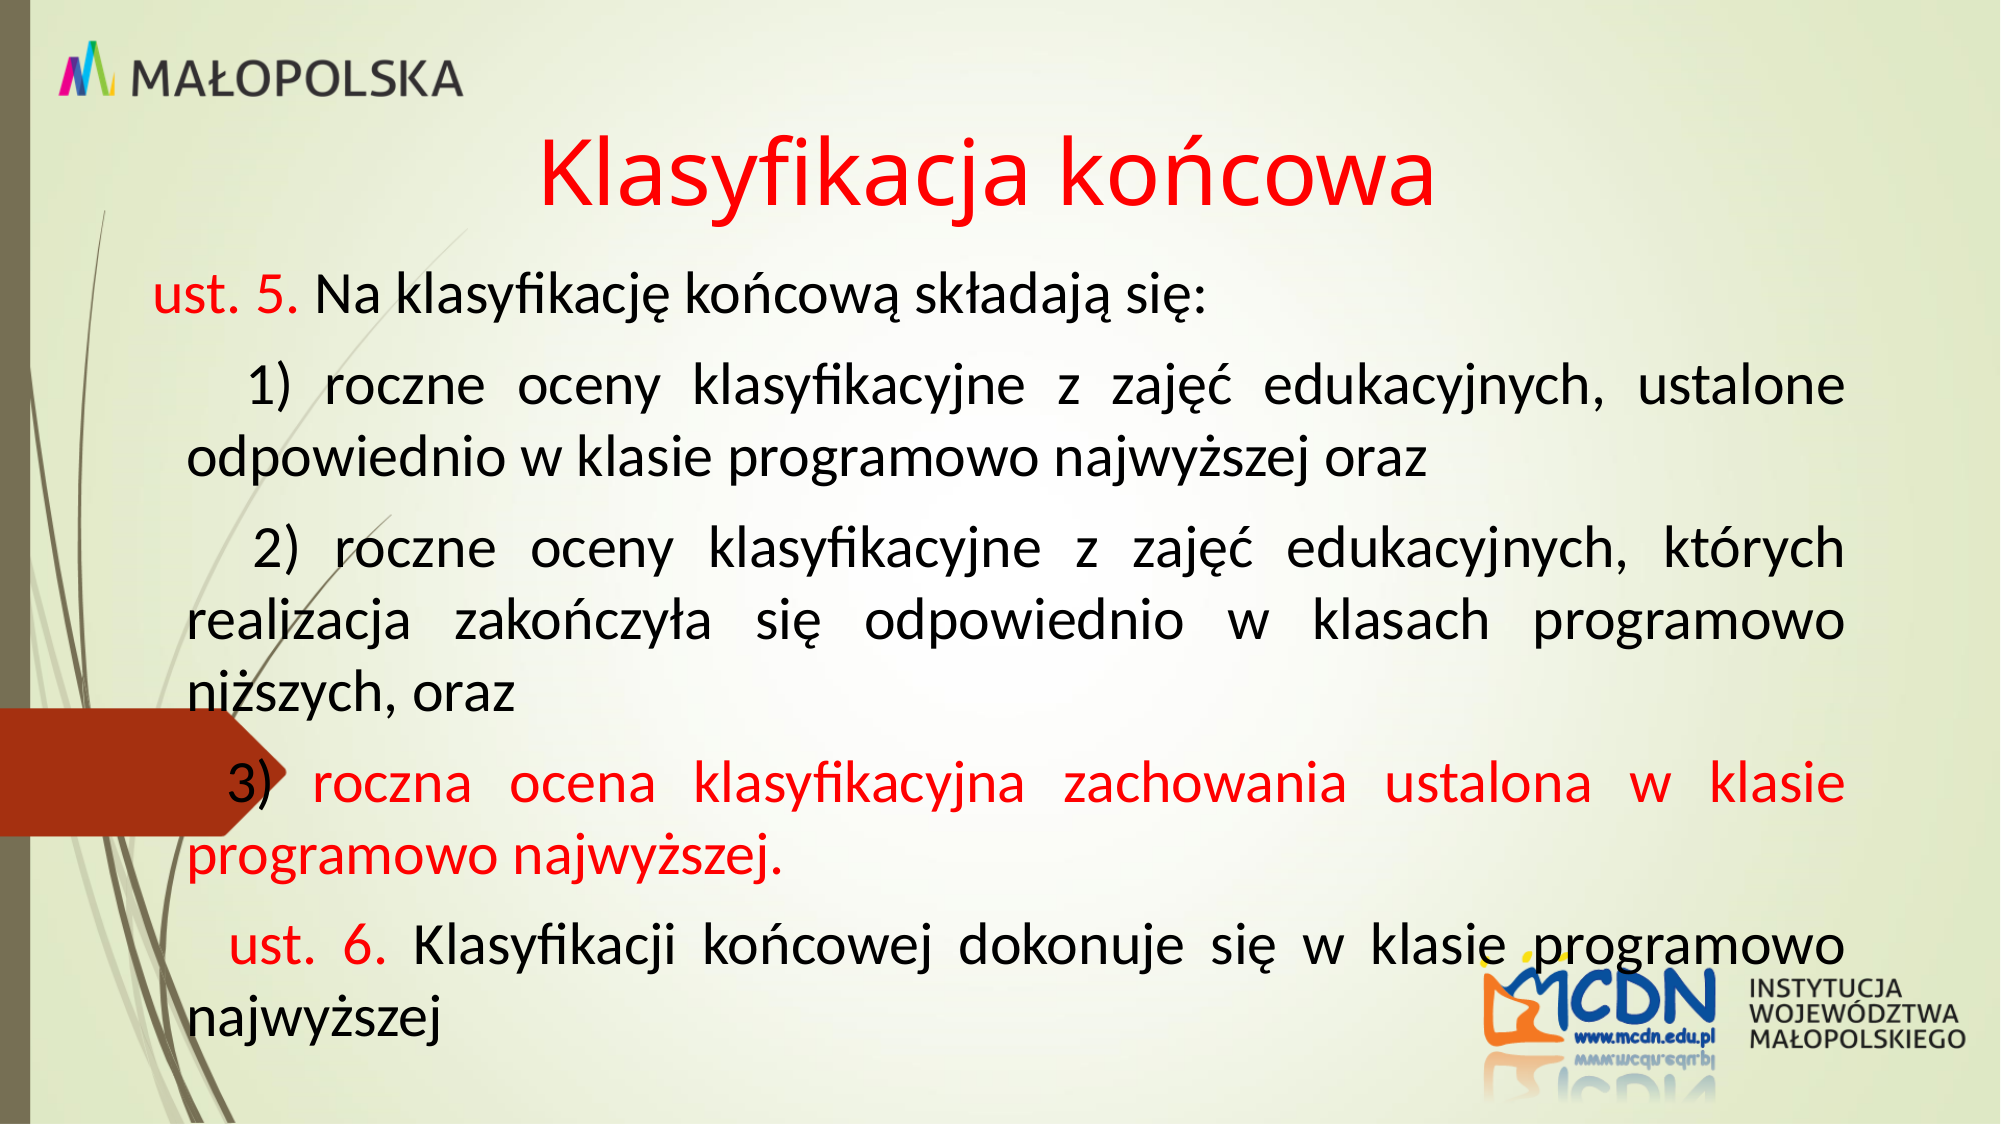

# Klasyfikacja końcowa
ust. 5. Na klasyfikację końcową składają się:
 1) roczne oceny klasyfikacyjne z zajęć edukacyjnych, ustalone odpowiednio w klasie programowo najwyższej oraz
 2) roczne oceny klasyfikacyjne z zajęć edukacyjnych, których realizacja zakończyła się odpowiednio w klasach programowo niższych, oraz
 3) roczna ocena klasyfikacyjna zachowania ustalona w klasie programowo najwyższej.
 ust. 6. Klasyfikacji końcowej dokonuje się w klasie programowo najwyższej